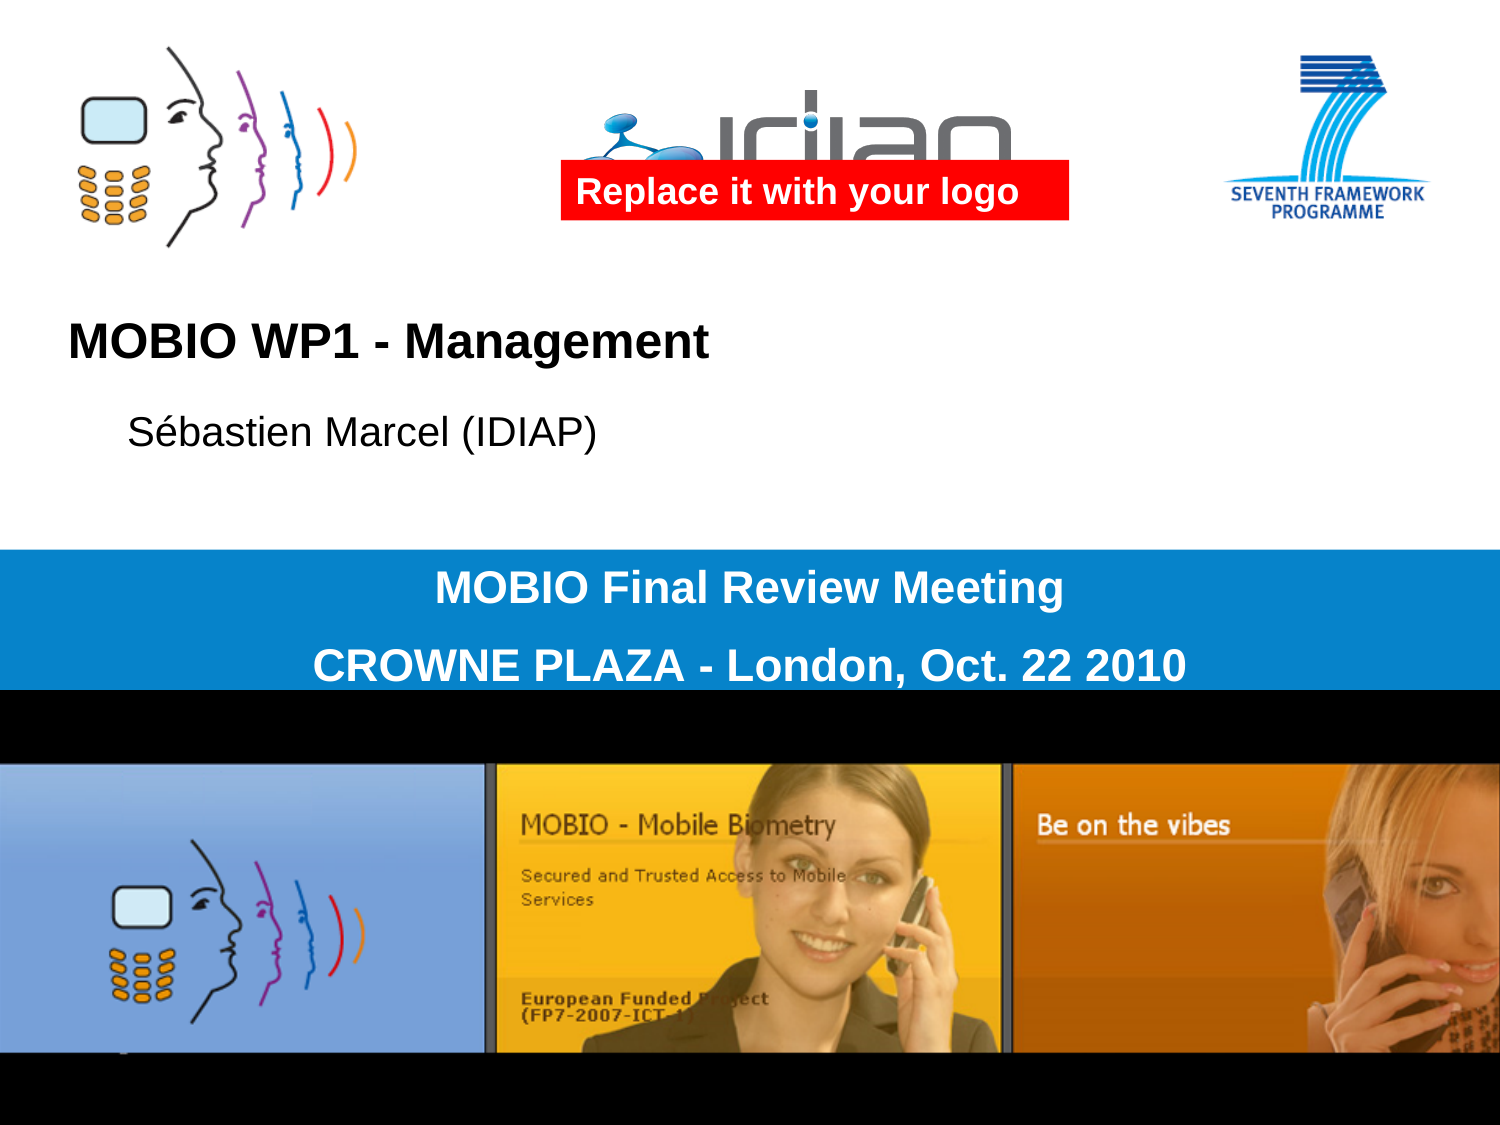

Replace it with your logo
# MOBIO WP1 - Management
Sébastien Marcel (IDIAP)